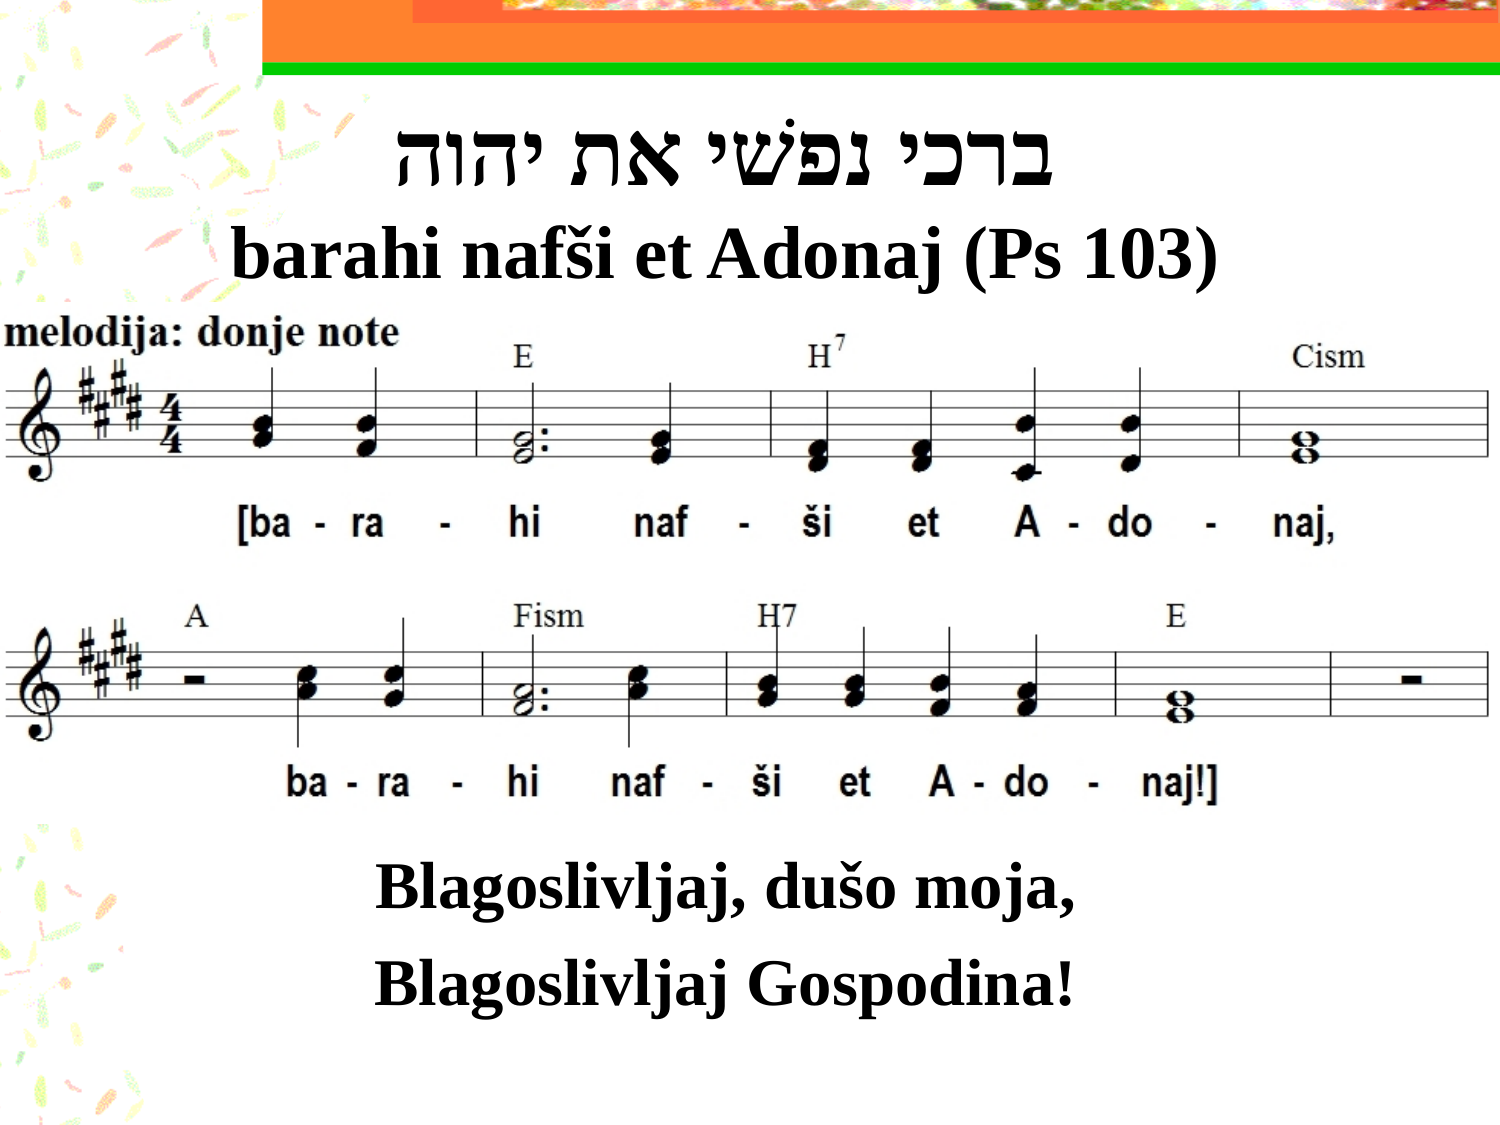

# ברכי נפשׁי את יהוה barahi nafši et Adonaj (Ps 103)
Blagoslivljaj, dušo moja,
Blagoslivljaj Gospodina!